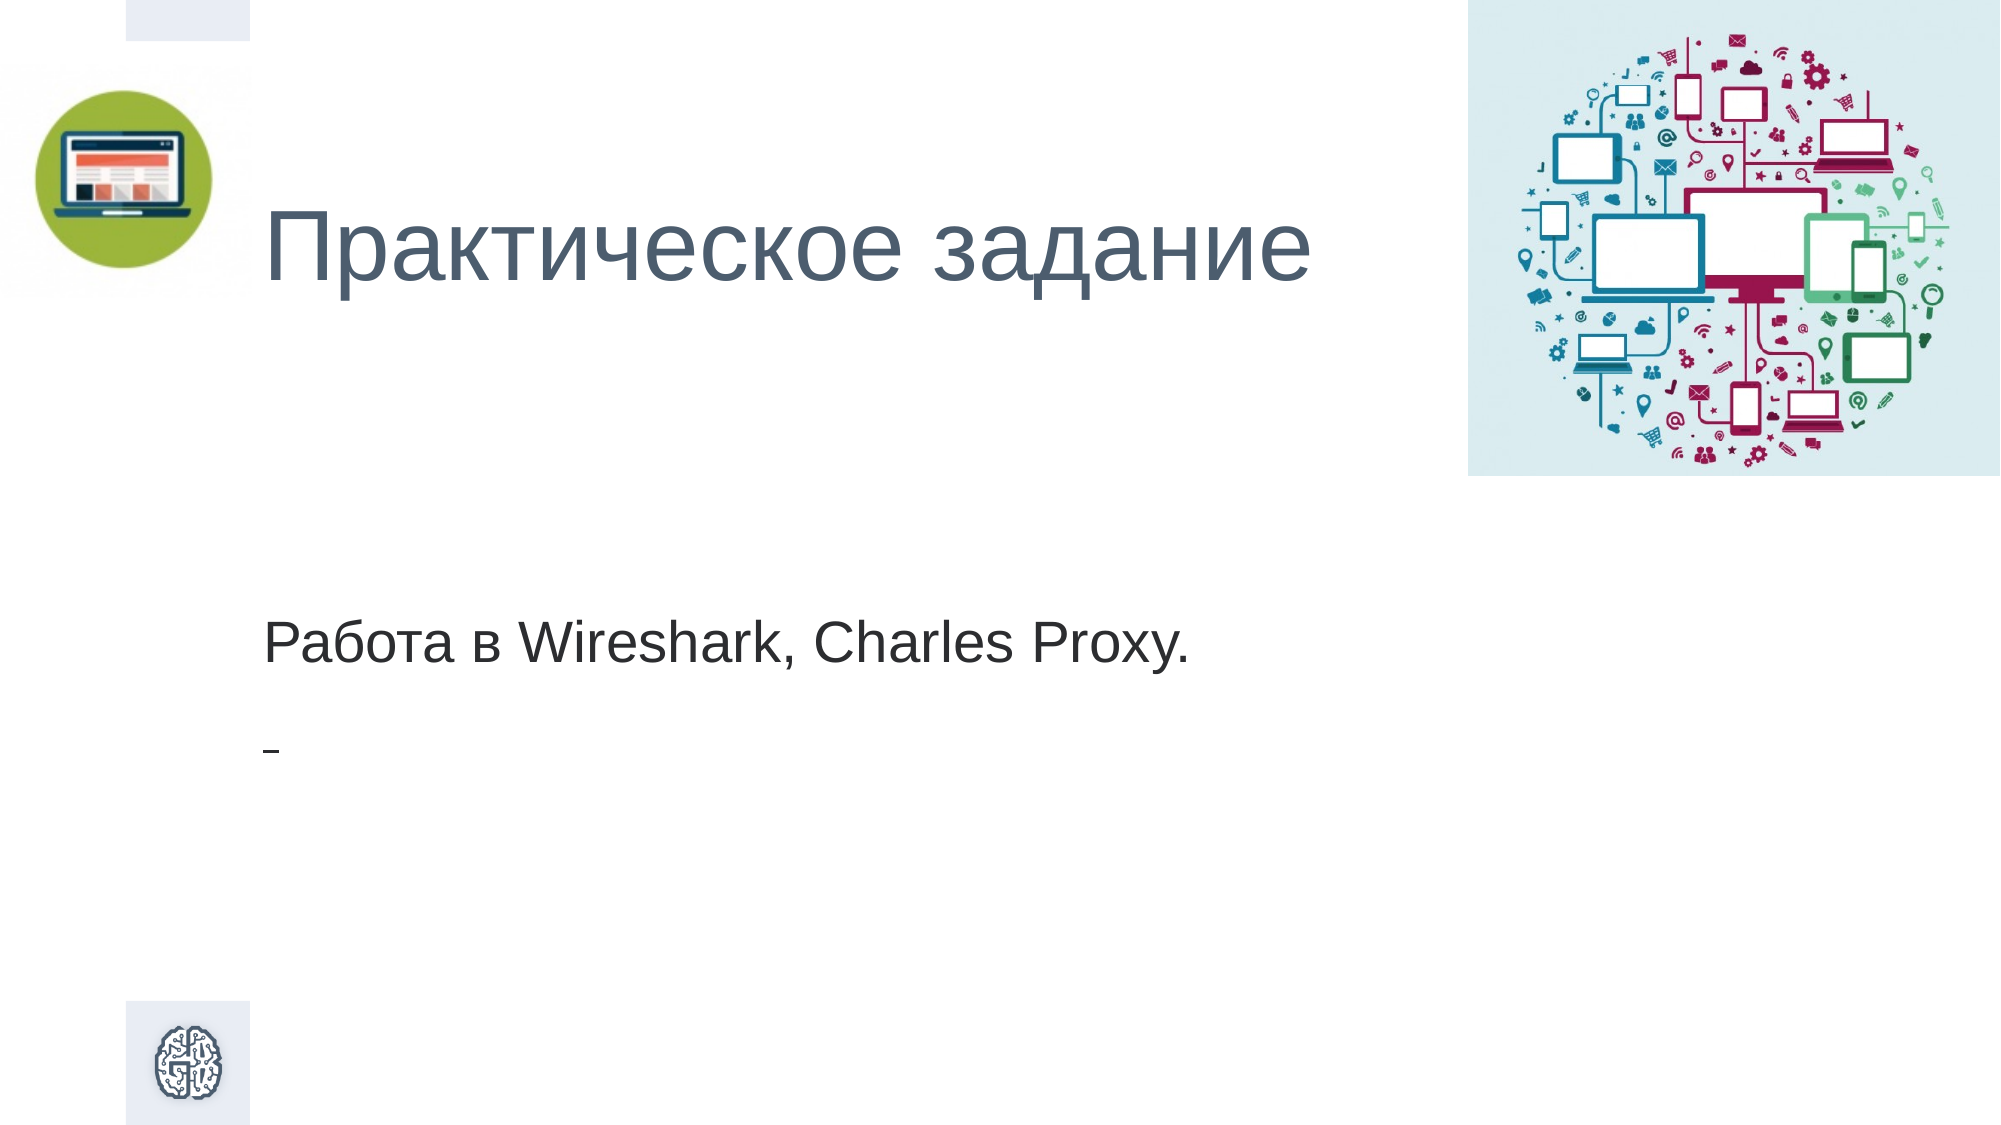

# Практическое задание
Работа в Wireshark, Charles Proxy.